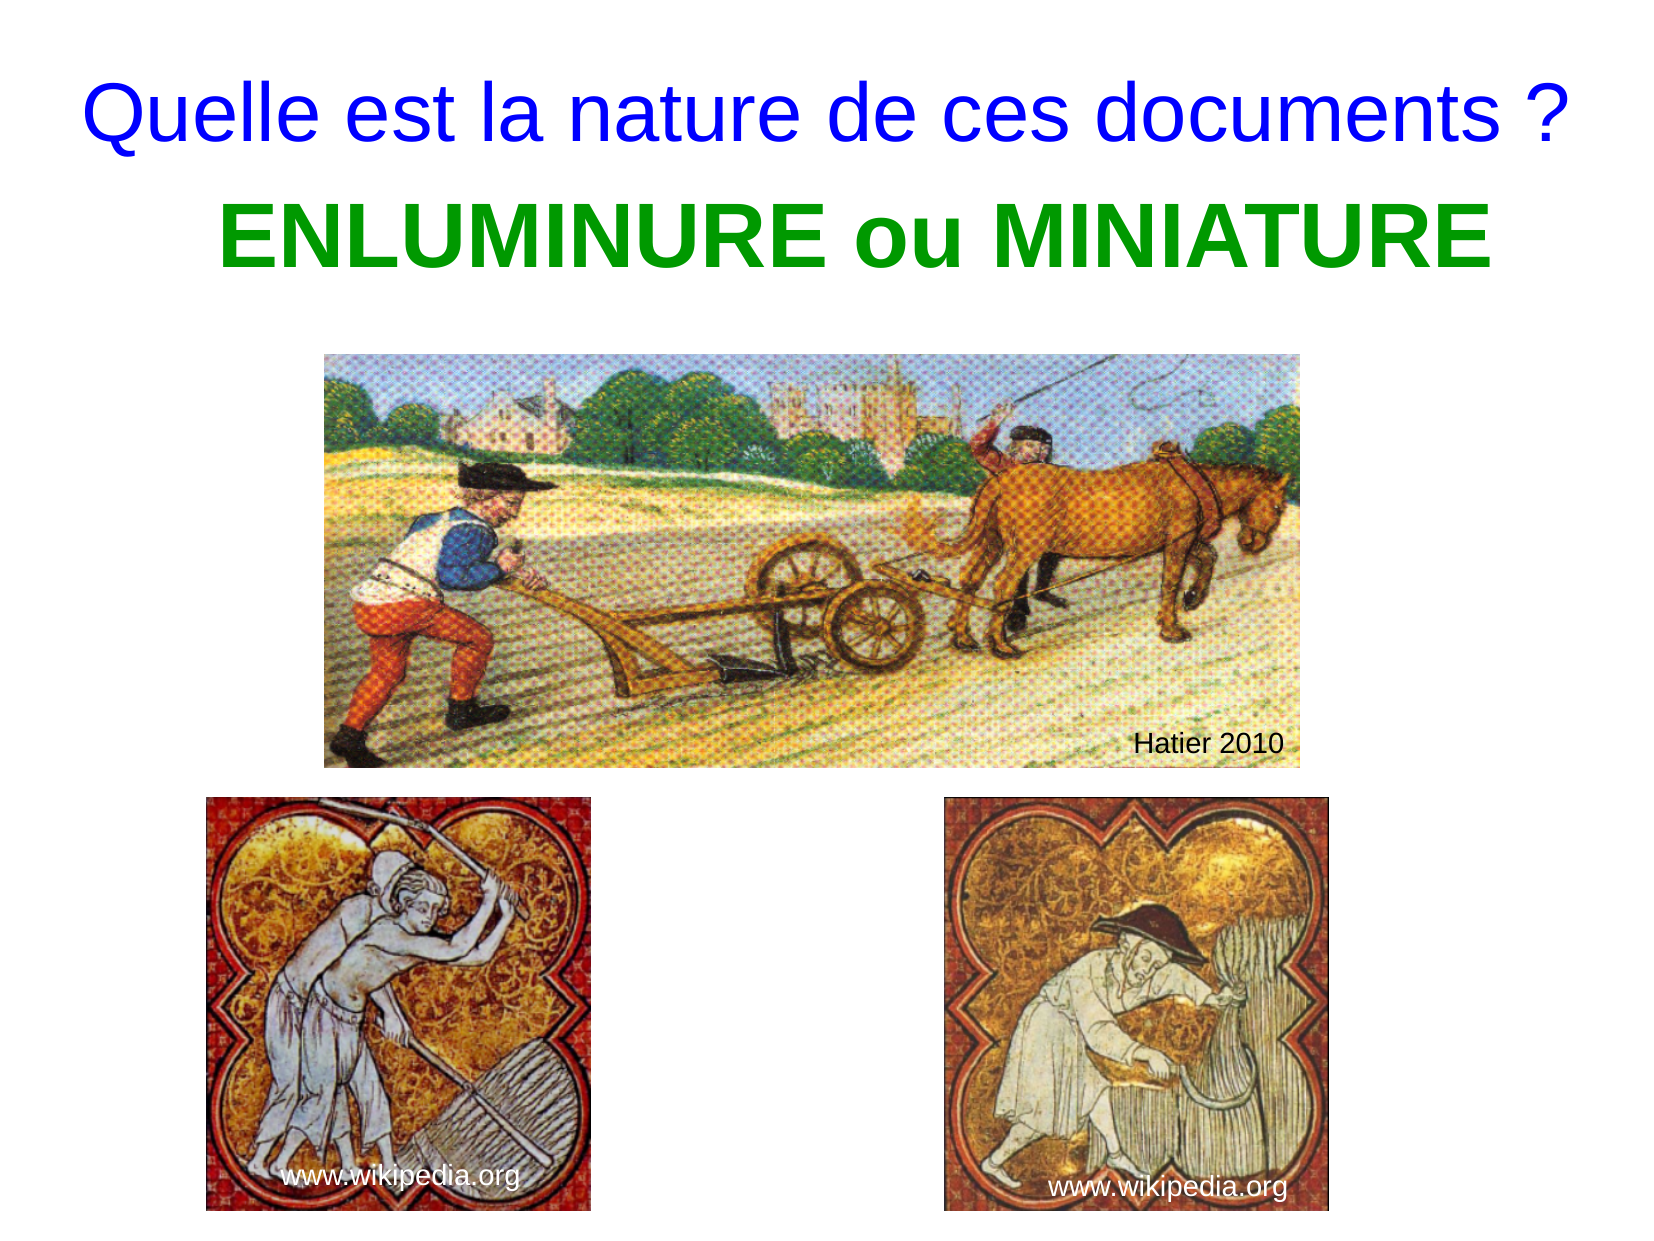

Quelle est la nature de ces documents ?
ENLUMINURE ou MINIATURE
Hatier 2010
www.wikipedia.org
www.wikipedia.org